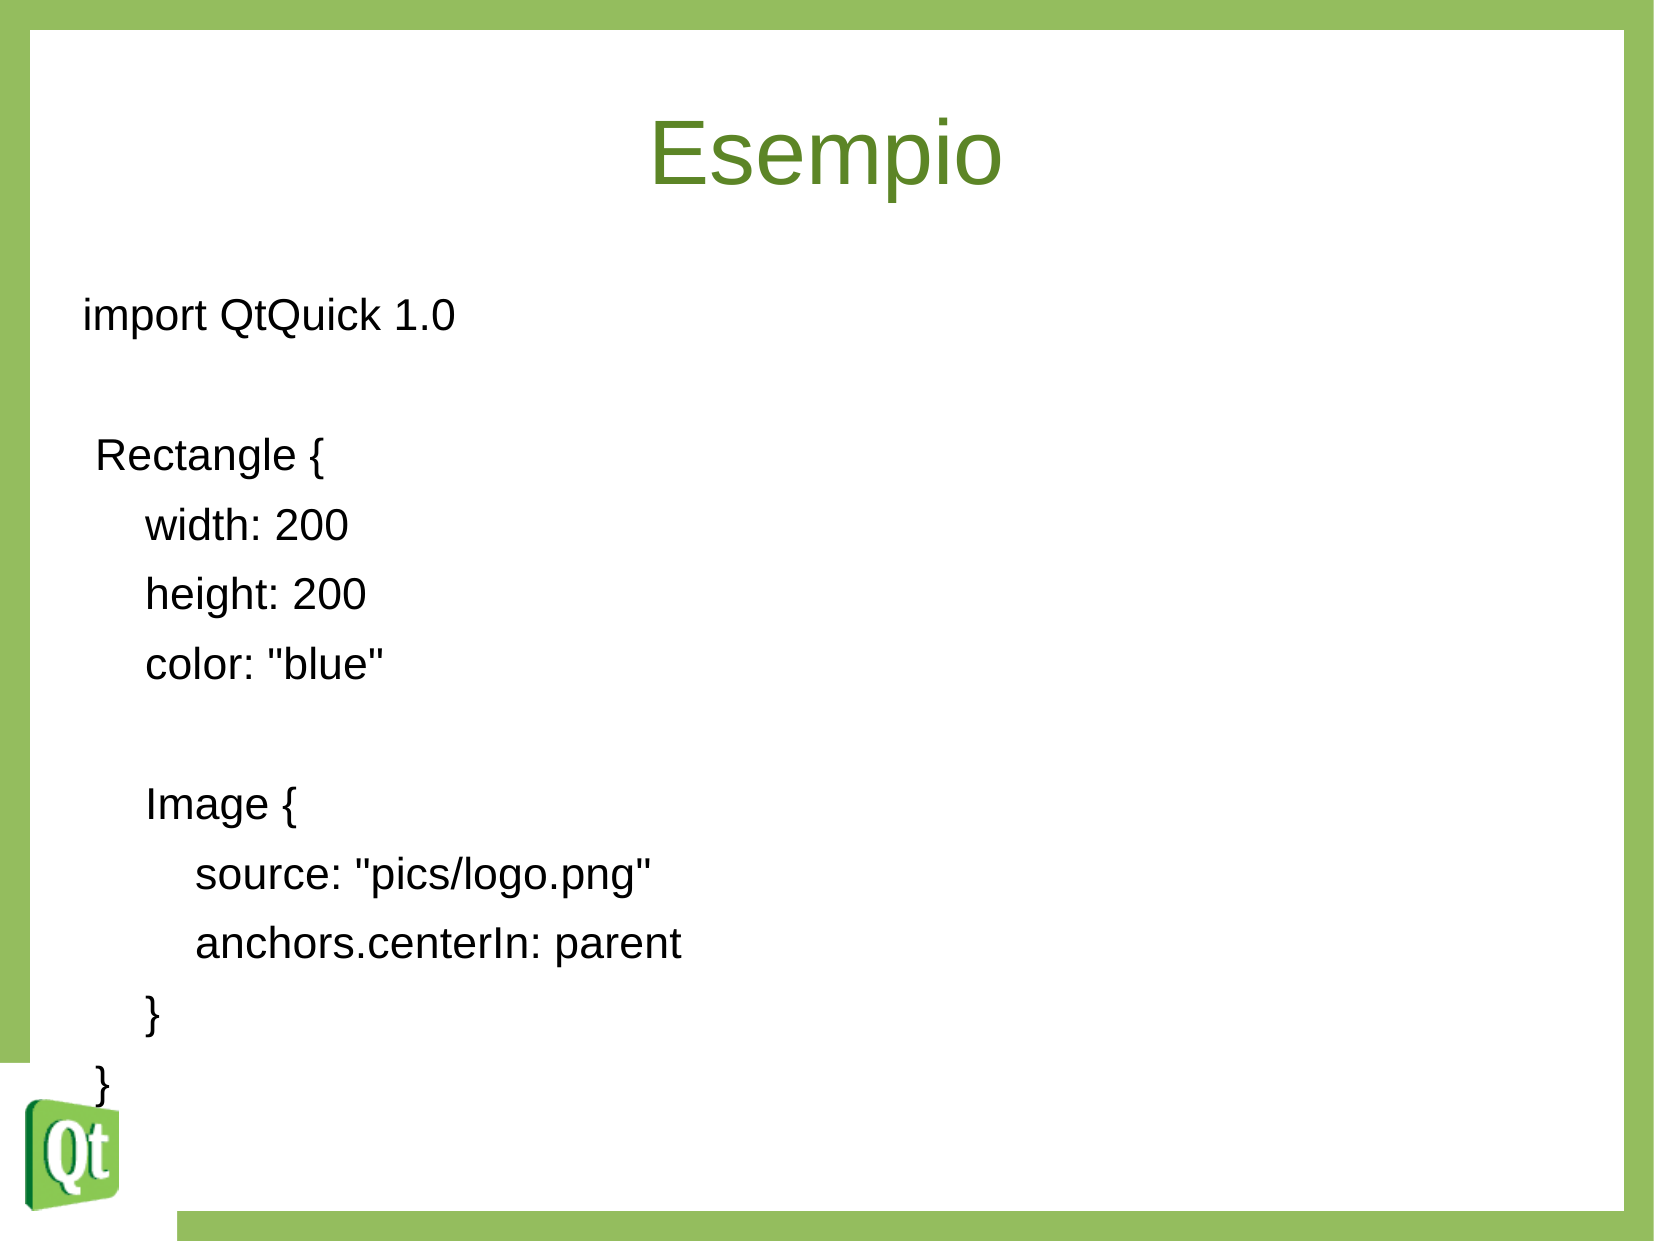

# Esempio
import QtQuick 1.0
 Rectangle {
 width: 200
 height: 200
 color: "blue"
 Image {
 source: "pics/logo.png"
 anchors.centerIn: parent
 }
 }